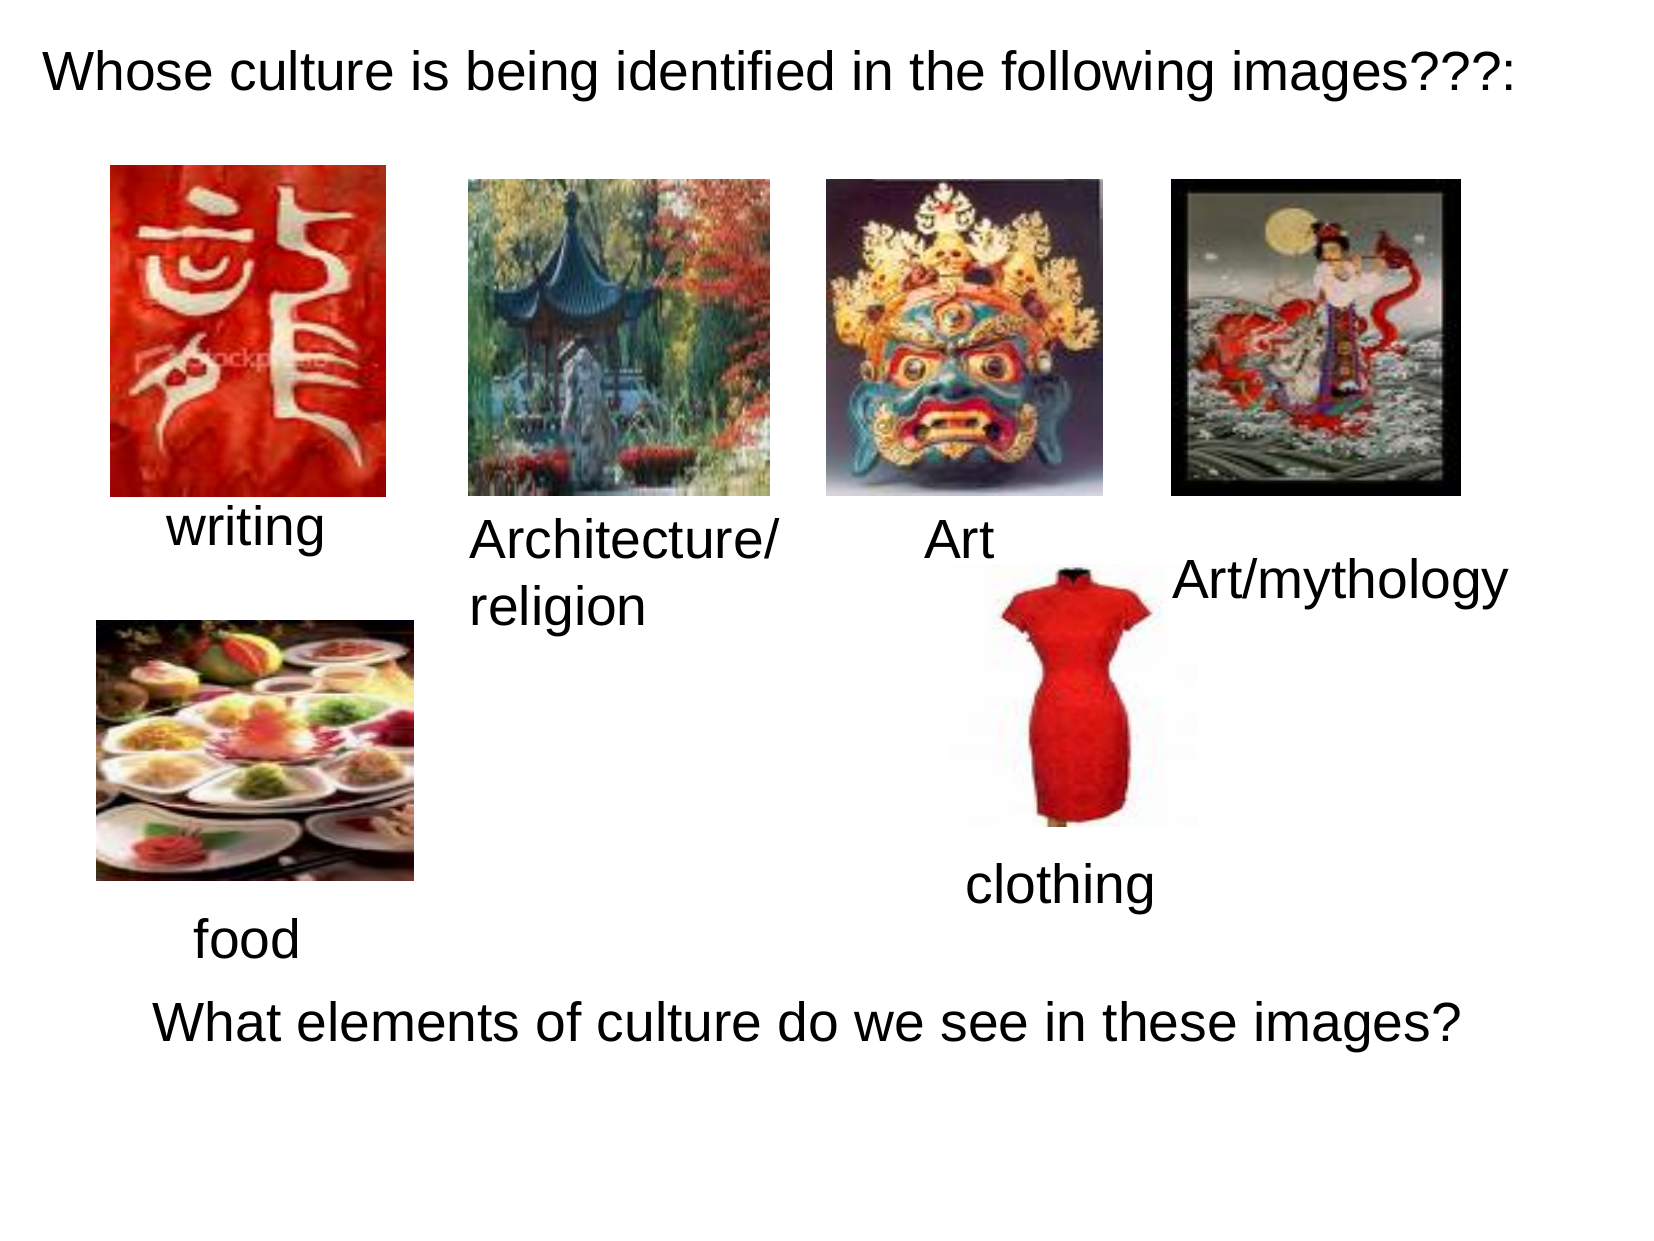

Whose culture is being identified in the following images???:
writing
Architecture/ religion
Art
Art/mythology
clothing
food
What elements of culture do we see in these images?